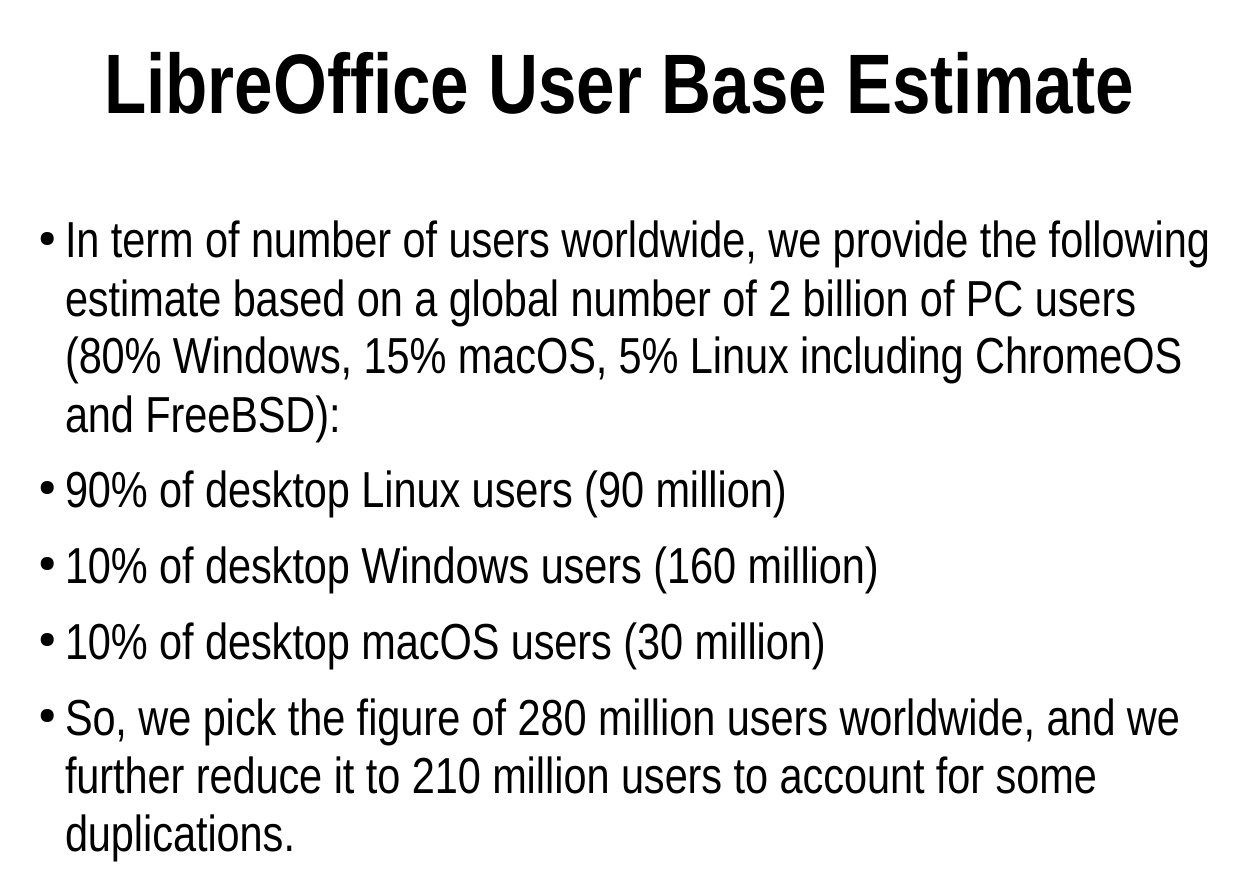

# LibreOffice User Base Estimate
In term of number of users worldwide, we provide the following estimate based on a global number of 2 billion of PC users (80% Windows, 15% macOS, 5% Linux including ChromeOS and FreeBSD):
90% of desktop Linux users (90 million)
10% of desktop Windows users (160 million)
10% of desktop macOS users (30 million)
So, we pick the figure of 280 million users worldwide, and we further reduce it to 210 million users to account for some duplications.